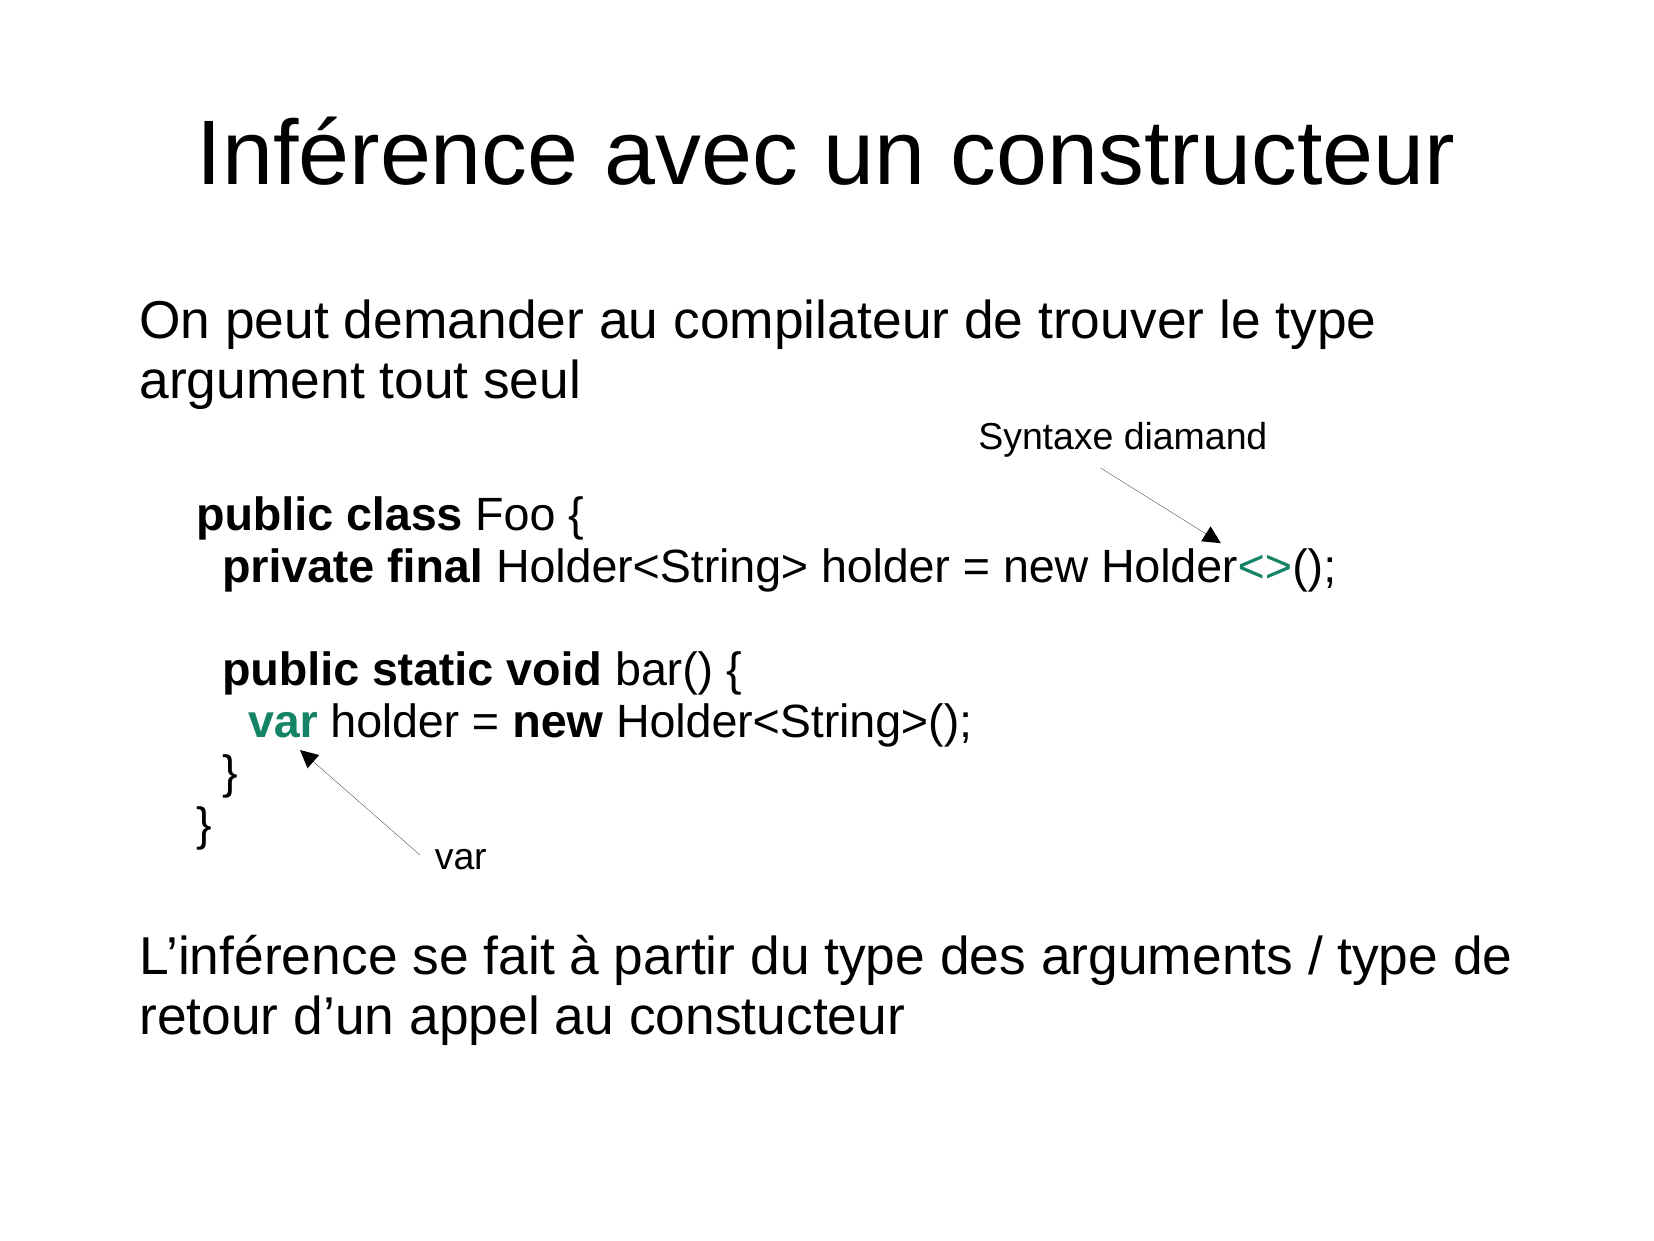

# Inférence avec un constructeur
On peut demander au compilateur de trouver le type argument tout seul
public class Foo {
 private final Holder<String> holder = new Holder<>();
 public static void bar() {
 var holder = new Holder<String>();
 }
}
L’inférence se fait à partir du type des arguments / type de retour d’un appel au constucteur
Syntaxe diamand
var